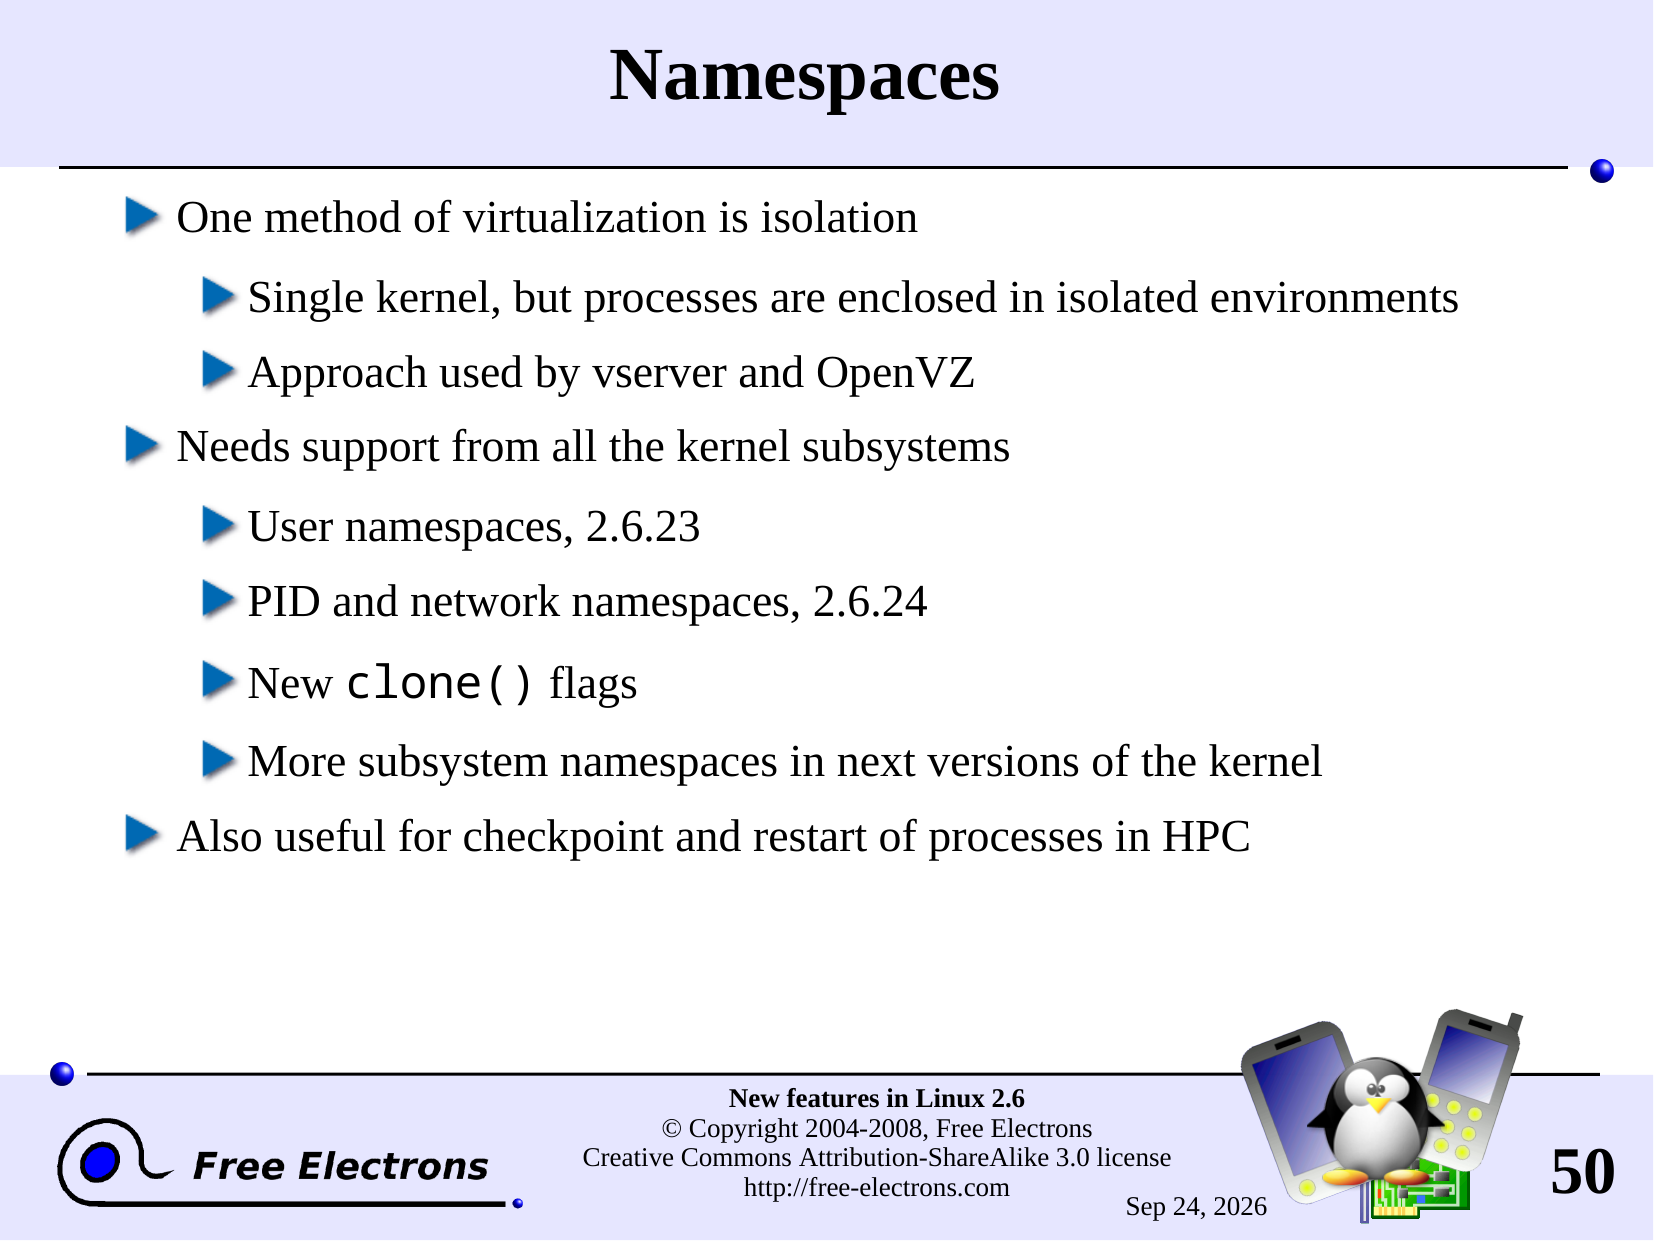

# Namespaces
One method of virtualization is isolation
Single kernel, but processes are enclosed in isolated environments
Approach used by vserver and OpenVZ
Needs support from all the kernel subsystems
User namespaces, 2.6.23
PID and network namespaces, 2.6.24
New clone() flags
More subsystem namespaces in next versions of the kernel
Also useful for checkpoint and restart of processes in HPC